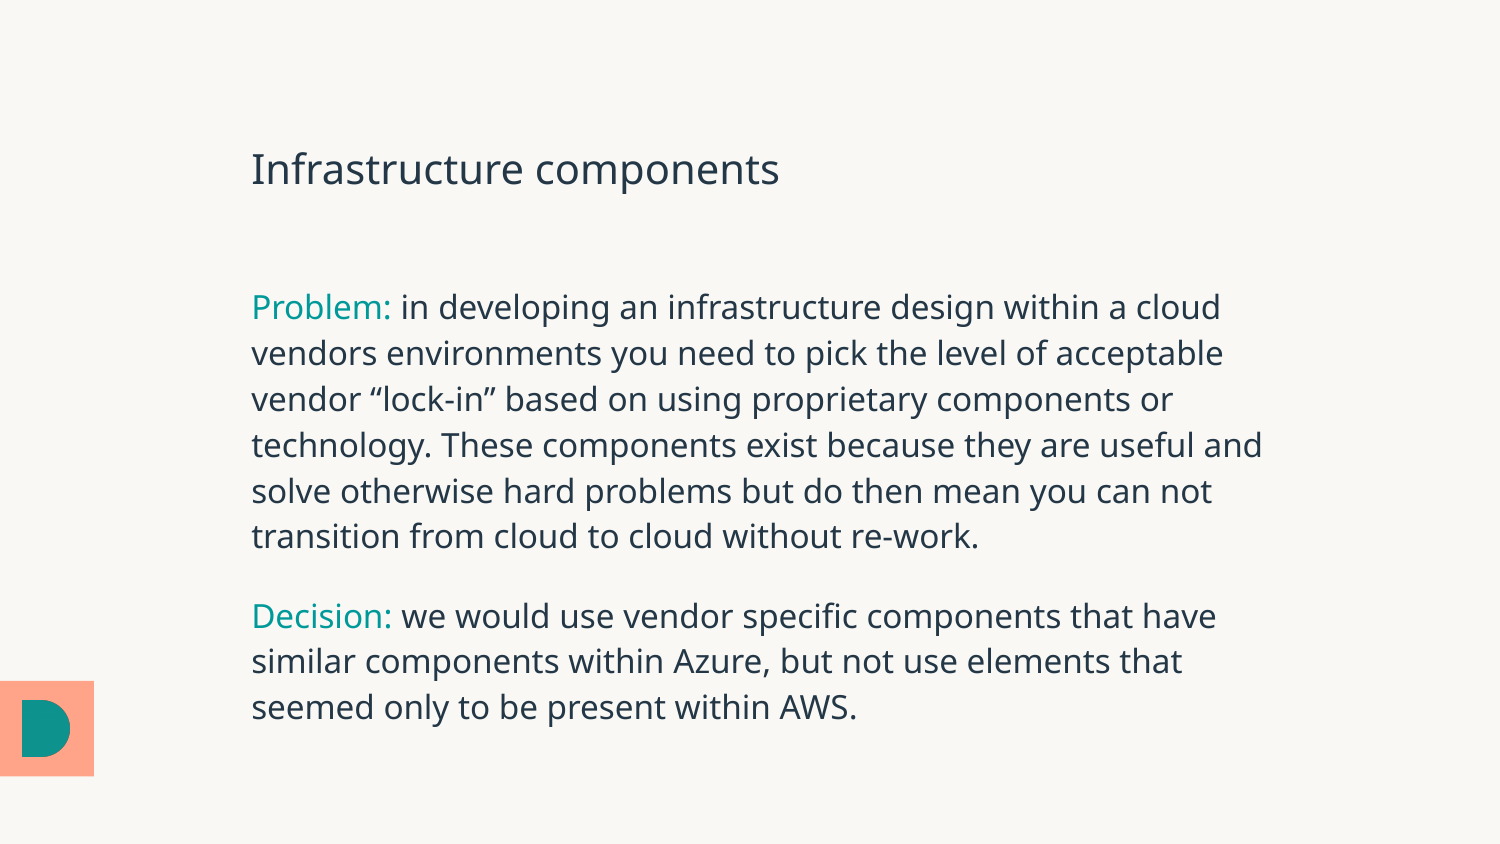

# Infrastructure components
Problem: in developing an infrastructure design within a cloud vendors environments you need to pick the level of acceptable vendor “lock-in” based on using proprietary components or technology. These components exist because they are useful and solve otherwise hard problems but do then mean you can not transition from cloud to cloud without re-work.
Decision: we would use vendor specific components that have similar components within Azure, but not use elements that seemed only to be present within AWS.